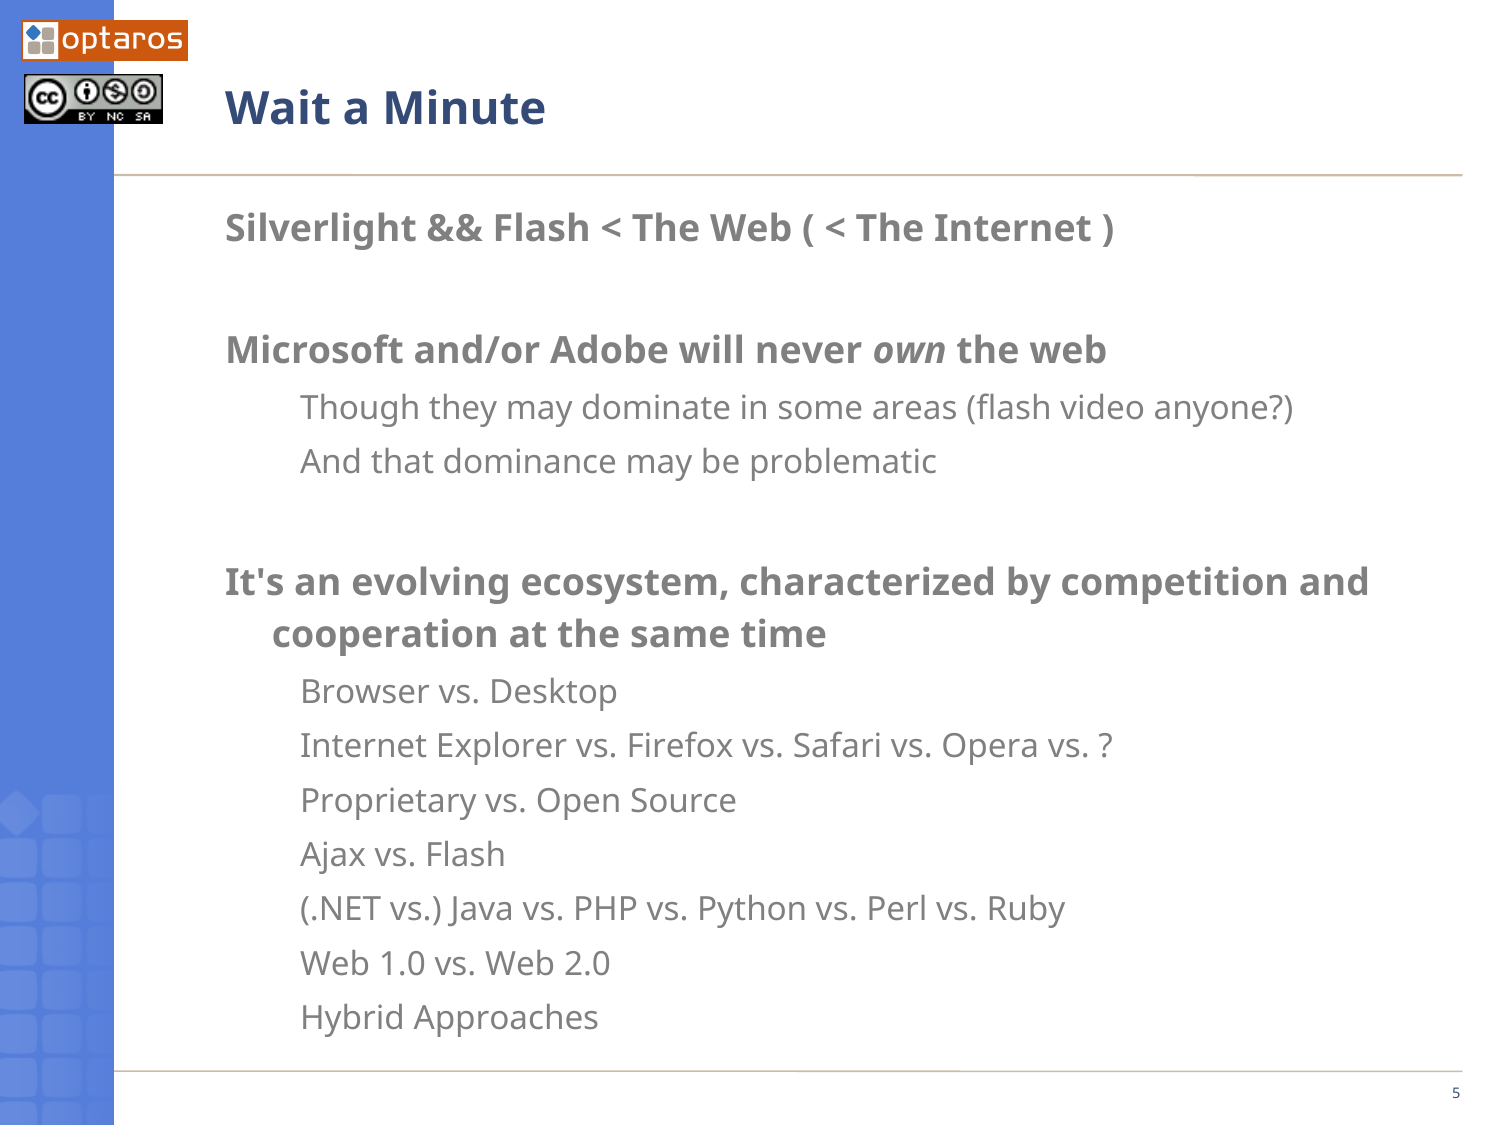

# Wait a Minute
Silverlight && Flash < The Web ( < The Internet )
Microsoft and/or Adobe will never own the web
Though they may dominate in some areas (flash video anyone?)
And that dominance may be problematic
It's an evolving ecosystem, characterized by competition and cooperation at the same time
Browser vs. Desktop
Internet Explorer vs. Firefox vs. Safari vs. Opera vs. ?
Proprietary vs. Open Source
Ajax vs. Flash
(.NET vs.) Java vs. PHP vs. Python vs. Perl vs. Ruby
Web 1.0 vs. Web 2.0
Hybrid Approaches